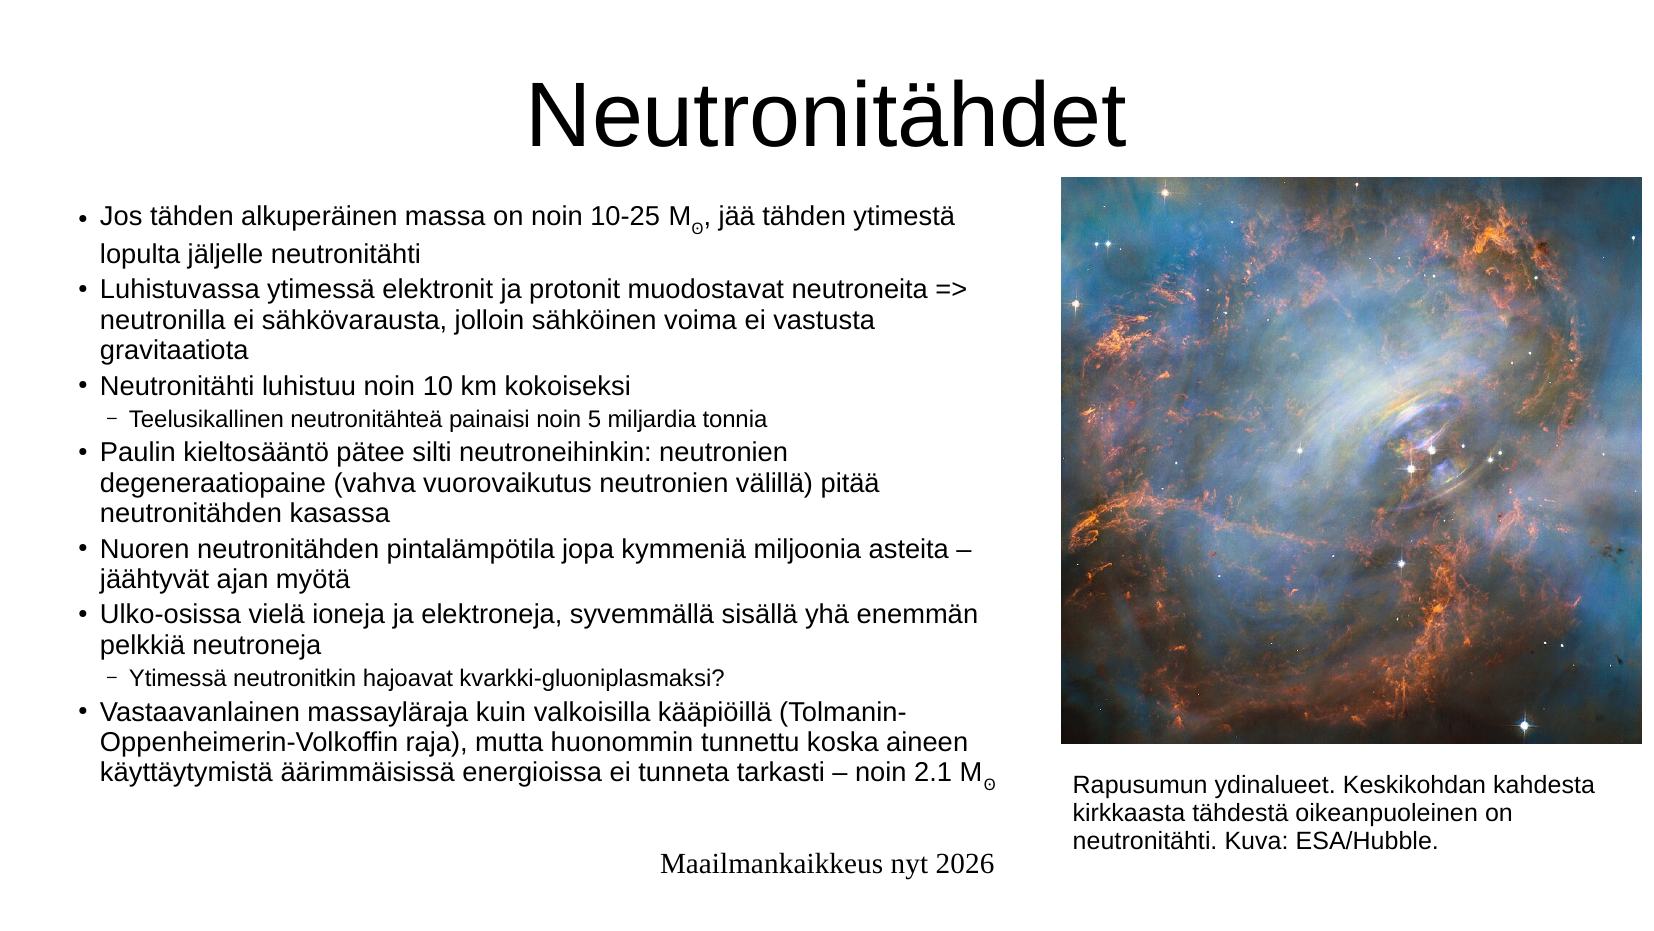

# Neutronitähdet
Jos tähden alkuperäinen massa on noin 10-25 Mʘ, jää tähden ytimestä lopulta jäljelle neutronitähti
Luhistuvassa ytimessä elektronit ja protonit muodostavat neutroneita => neutronilla ei sähkövarausta, jolloin sähköinen voima ei vastusta gravitaatiota
Neutronitähti luhistuu noin 10 km kokoiseksi
Teelusikallinen neutronitähteä painaisi noin 5 miljardia tonnia
Paulin kieltosääntö pätee silti neutroneihinkin: neutronien degeneraatiopaine (vahva vuorovaikutus neutronien välillä) pitää neutronitähden kasassa
Nuoren neutronitähden pintalämpötila jopa kymmeniä miljoonia asteita – jäähtyvät ajan myötä
Ulko-osissa vielä ioneja ja elektroneja, syvemmällä sisällä yhä enemmän pelkkiä neutroneja
Ytimessä neutronitkin hajoavat kvarkki-gluoniplasmaksi?
Vastaavanlainen massayläraja kuin valkoisilla kääpiöillä (Tolmanin-Oppenheimerin-Volkoffin raja), mutta huonommin tunnettu koska aineen käyttäytymistä äärimmäisissä energioissa ei tunneta tarkasti – noin 2.1 Mʘ
Rapusumun ydinalueet. Keskikohdan kahdesta kirkkaasta tähdestä oikeanpuoleinen on neutronitähti. Kuva: ESA/Hubble.